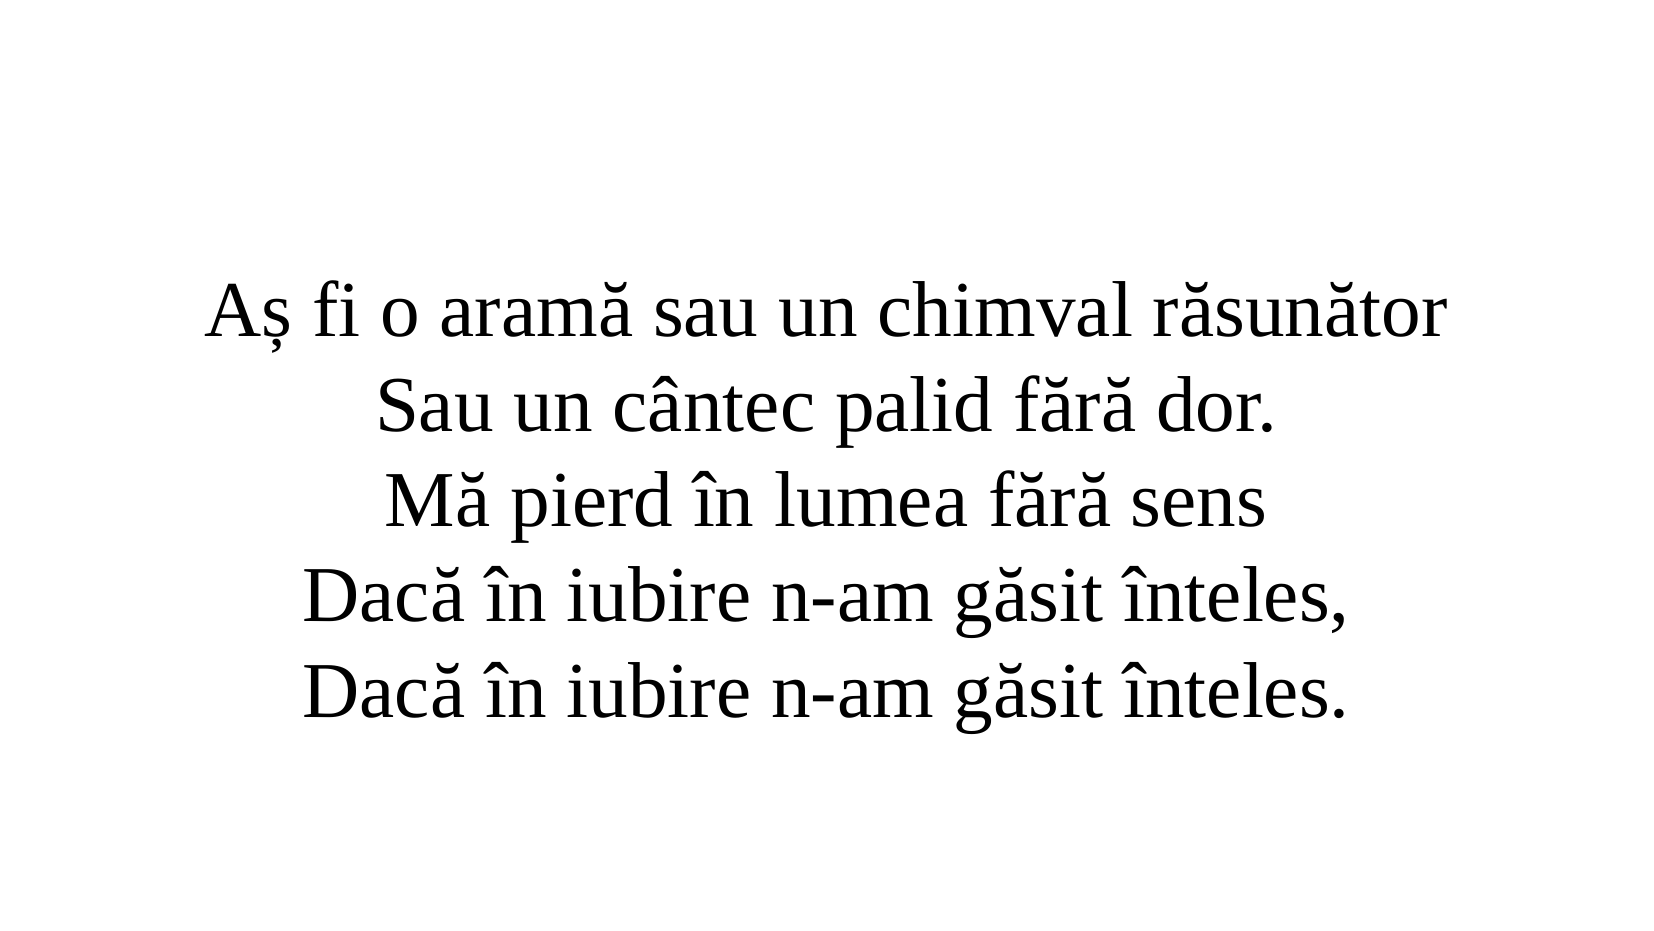

# Aș fi o aramă sau un chimval răsunător Sau un cântec palid fără dor. Mă pierd în lumea fără sens Dacă în iubire n-am găsit înteles,
Dacă în iubire n-am găsit înteles.